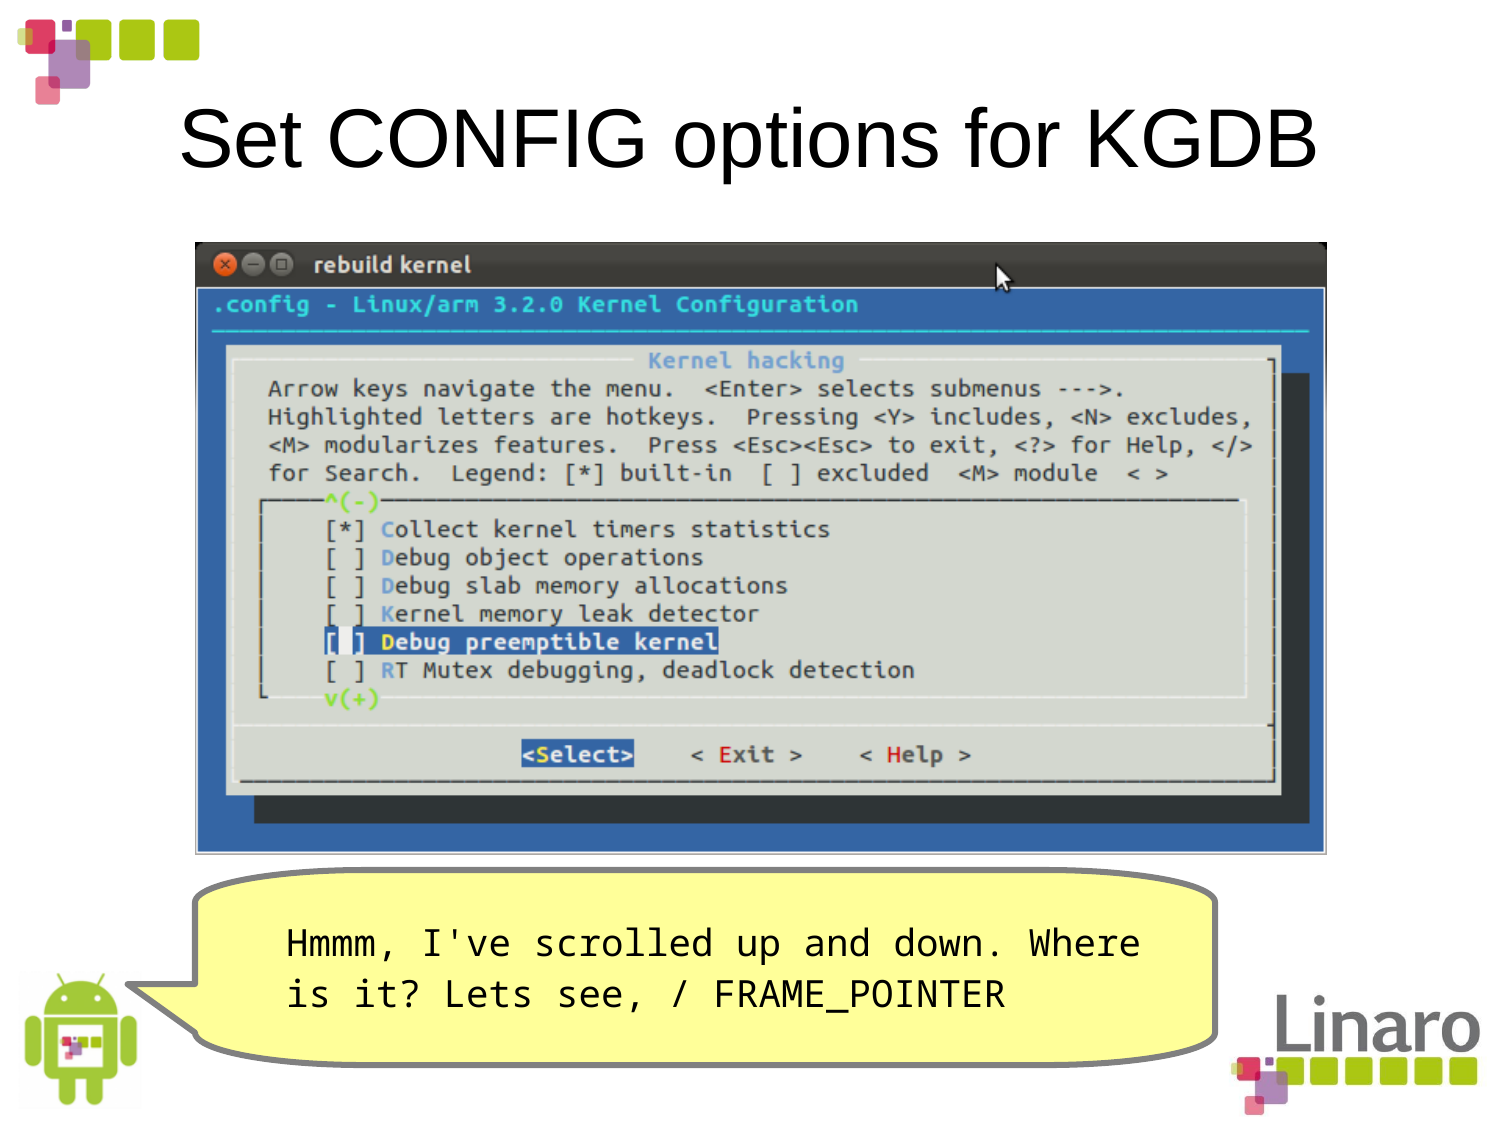

# Set CONFIG options for KGDB
Hmmm, I've scrolled up and down. Where is it? Lets see, / FRAME_POINTER